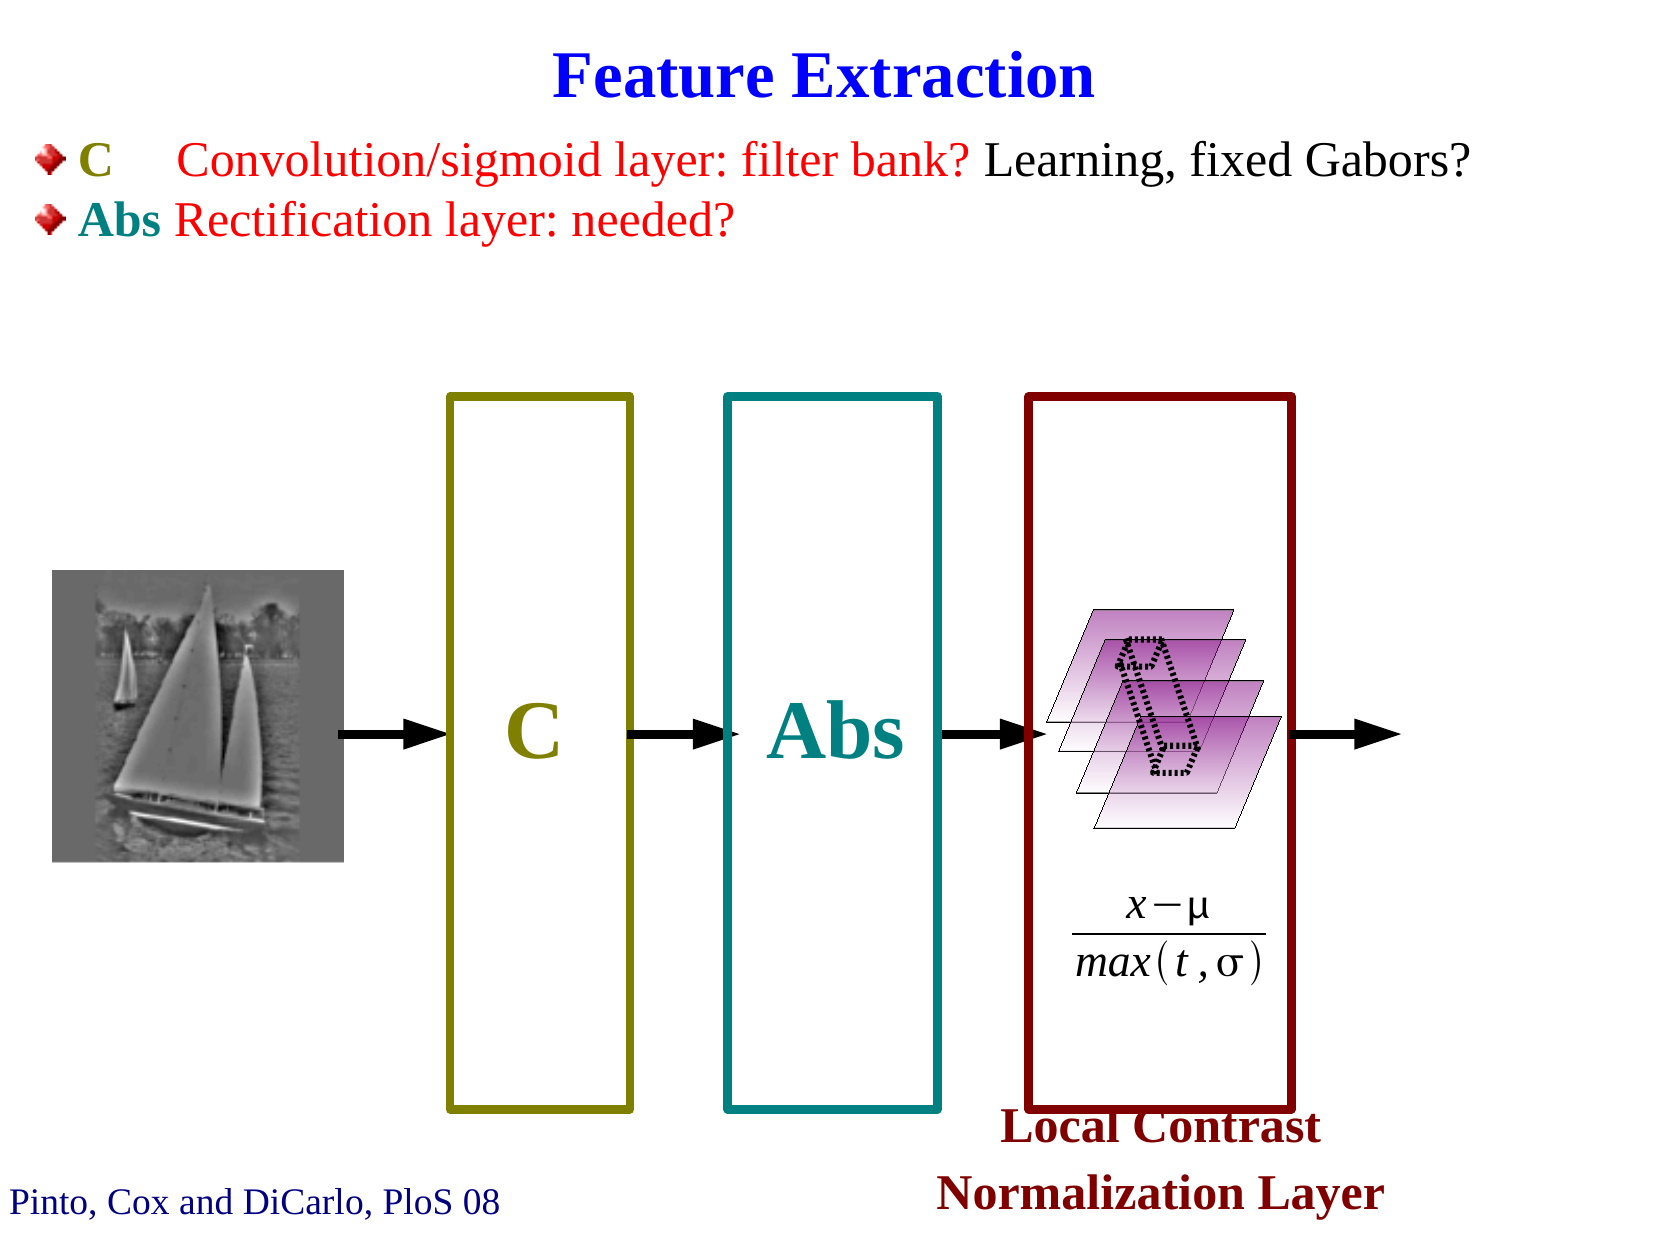

Feature Extraction
 C Convolution/sigmoid layer: filter bank? Learning, fixed Gabors?
 Abs Rectification layer: needed?
C
Abs
Local Contrast
Normalization Layer
Pinto, Cox and DiCarlo, PloS 08